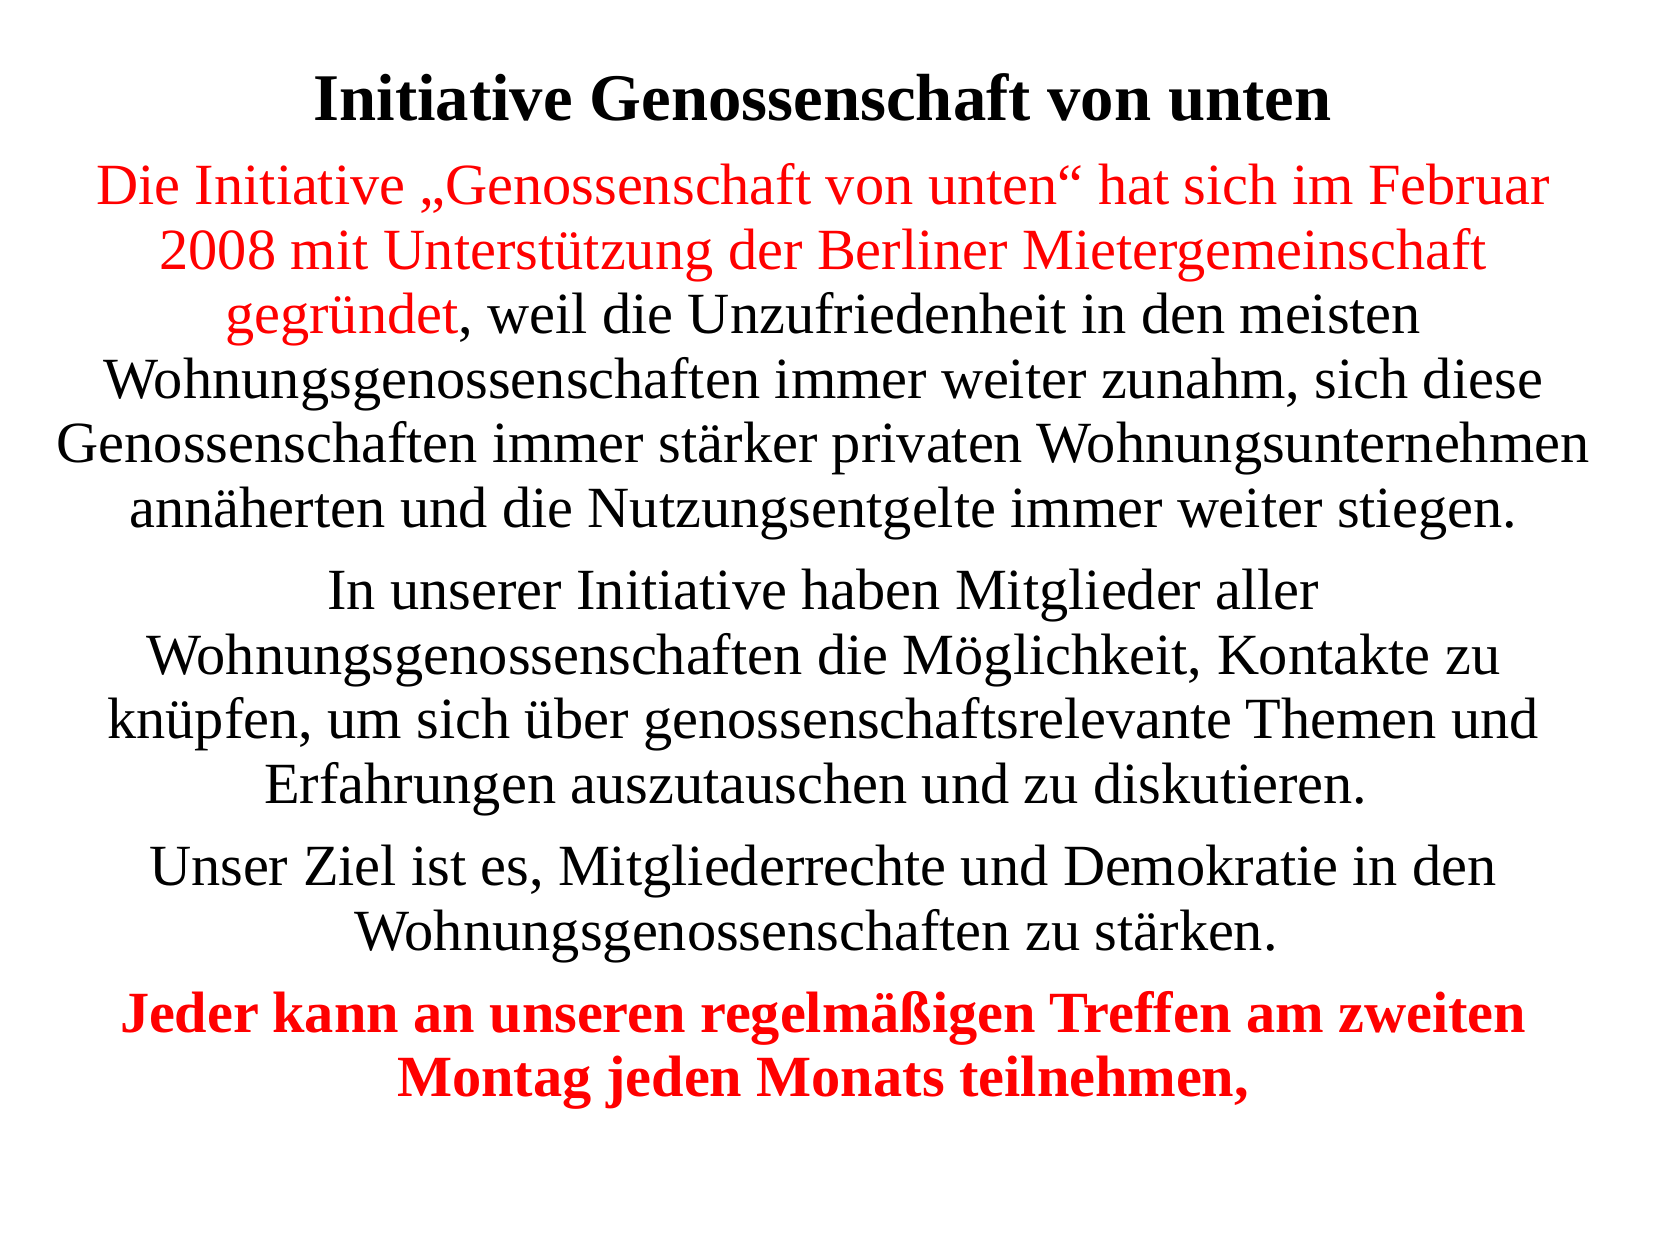

Initiative Genossenschaft von unten
Die Initiative „Genossenschaft von unten“ hat sich im Februar 2008 mit Unterstützung der Berliner Mietergemeinschaft gegründet, weil die Unzufriedenheit in den meisten Wohnungsgenossenschaften immer weiter zunahm, sich diese Genossenschaften immer stärker privaten Wohnungsunternehmen annäherten und die Nutzungsentgelte immer weiter stiegen.
In unserer Initiative haben Mitglieder aller Wohnungsgenossenschaften die Möglichkeit, Kontakte zu knüpfen, um sich über genossenschaftsrelevante Themen und Erfahrungen auszutauschen und zu diskutieren.
Unser Ziel ist es, Mitgliederrechte und Demokratie in den Wohnungsgenossenschaften zu stärken.
Jeder kann an unseren regelmäßigen Treffen am zweiten Montag jeden Monats teilnehmen,